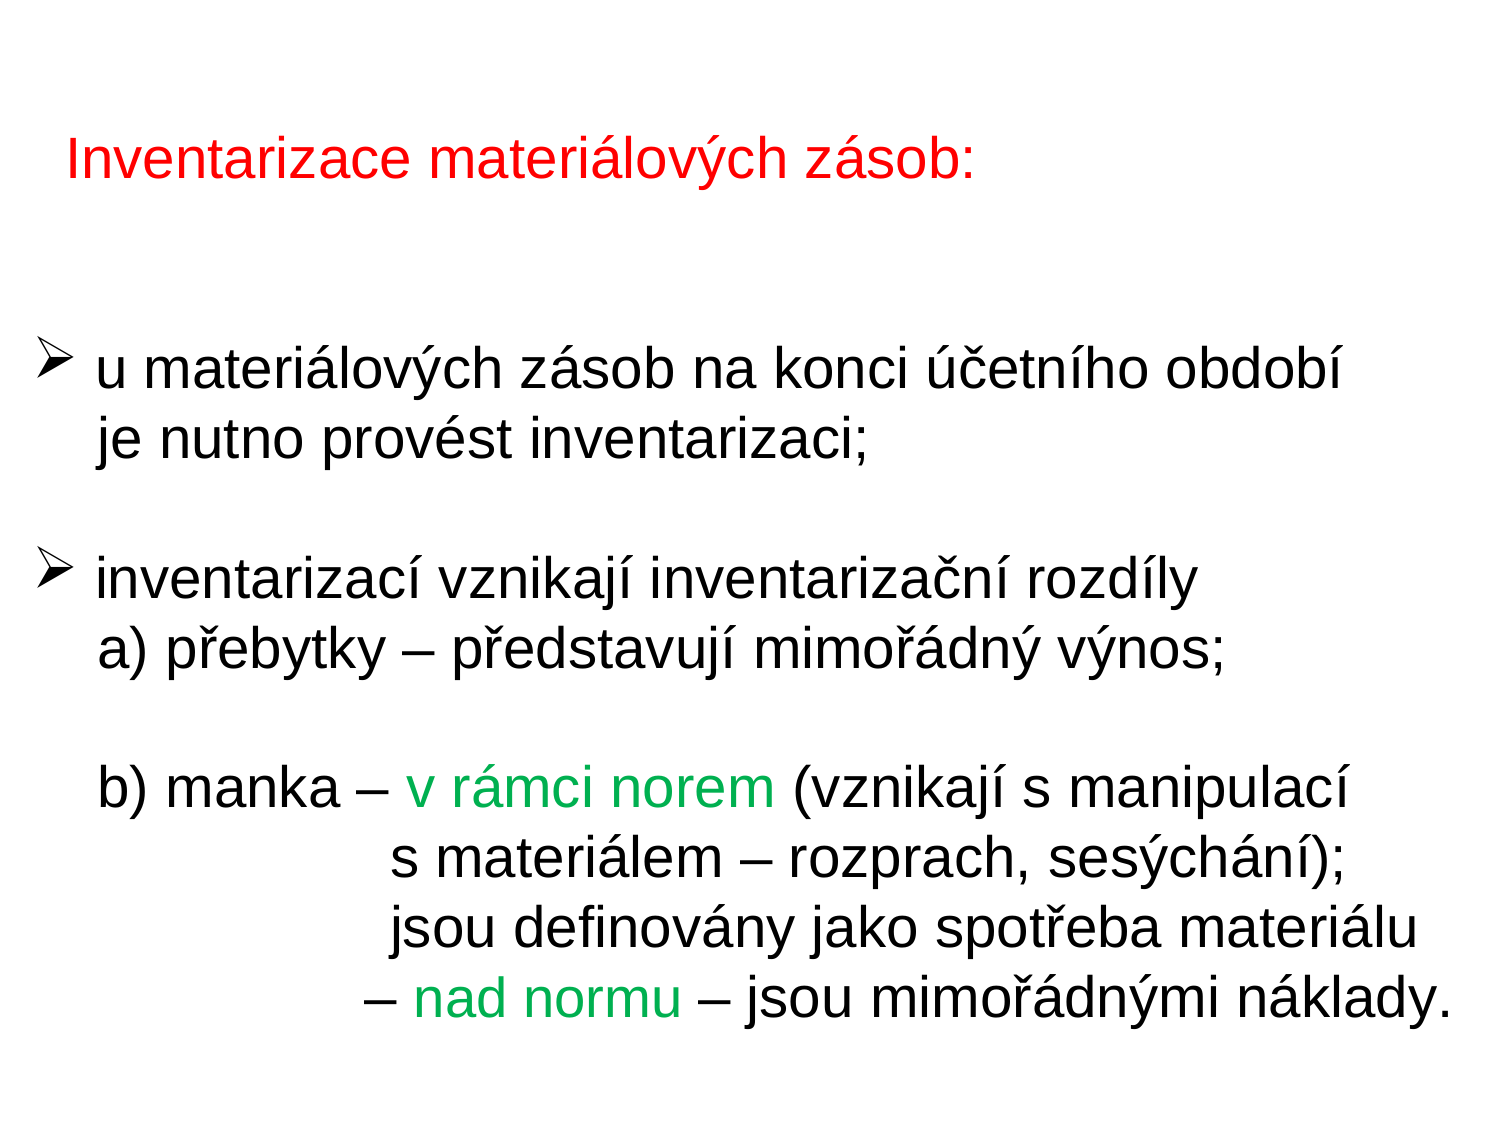

Inventarizace materiálových zásob:
 u materiálových zásob na konci účetního období
 je nutno provést inventarizaci;
 inventarizací vznikají inventarizační rozdíly
 a) přebytky – představují mimořádný výnos;
 b) manka – v rámci norem (vznikají s manipulací
 s materiálem – rozprach, sesýchání);
 jsou definovány jako spotřeba materiálu
 		 – nad normu – jsou mimořádnými náklady.